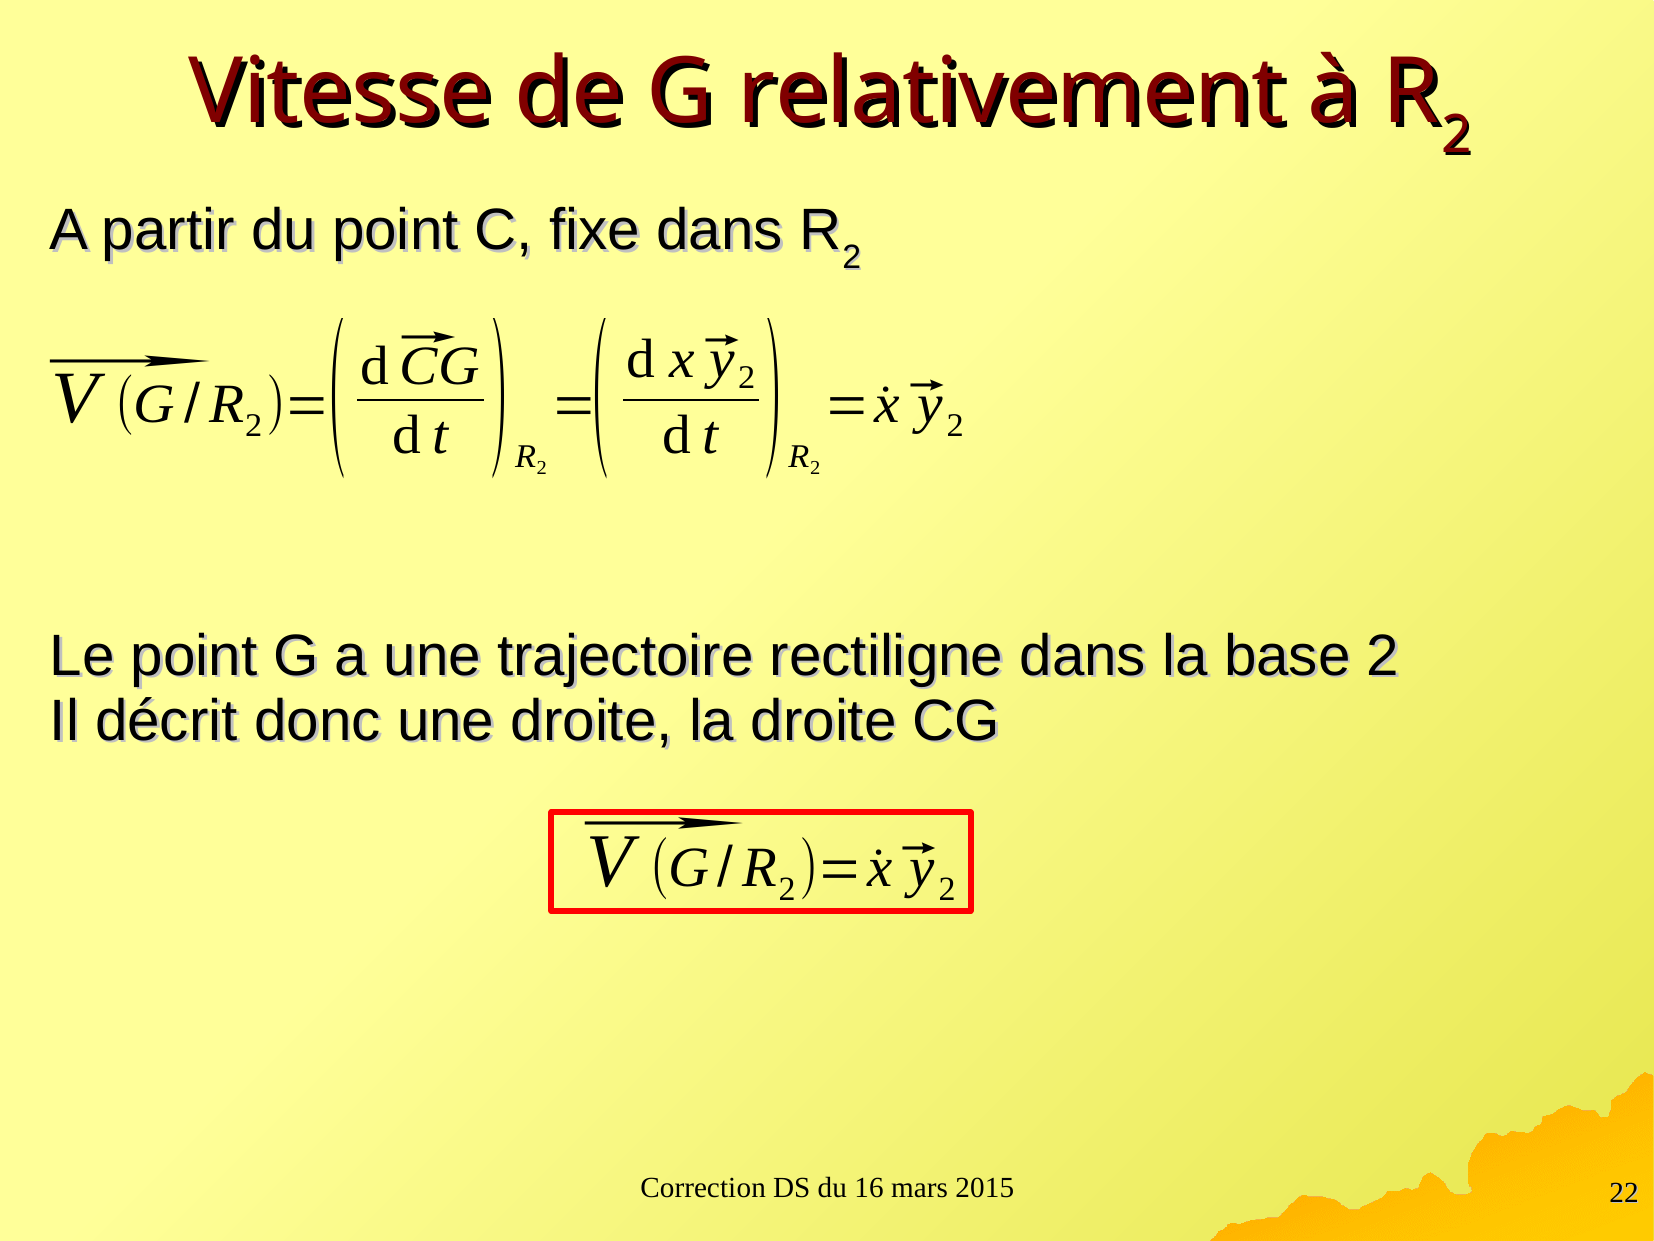

# Vitesse de G relativement à R2
A partir du point C, fixe dans R2
Le point G a une trajectoire rectiligne dans la base 2
Il décrit donc une droite, la droite CG
Correction DS du 16 mars 2015